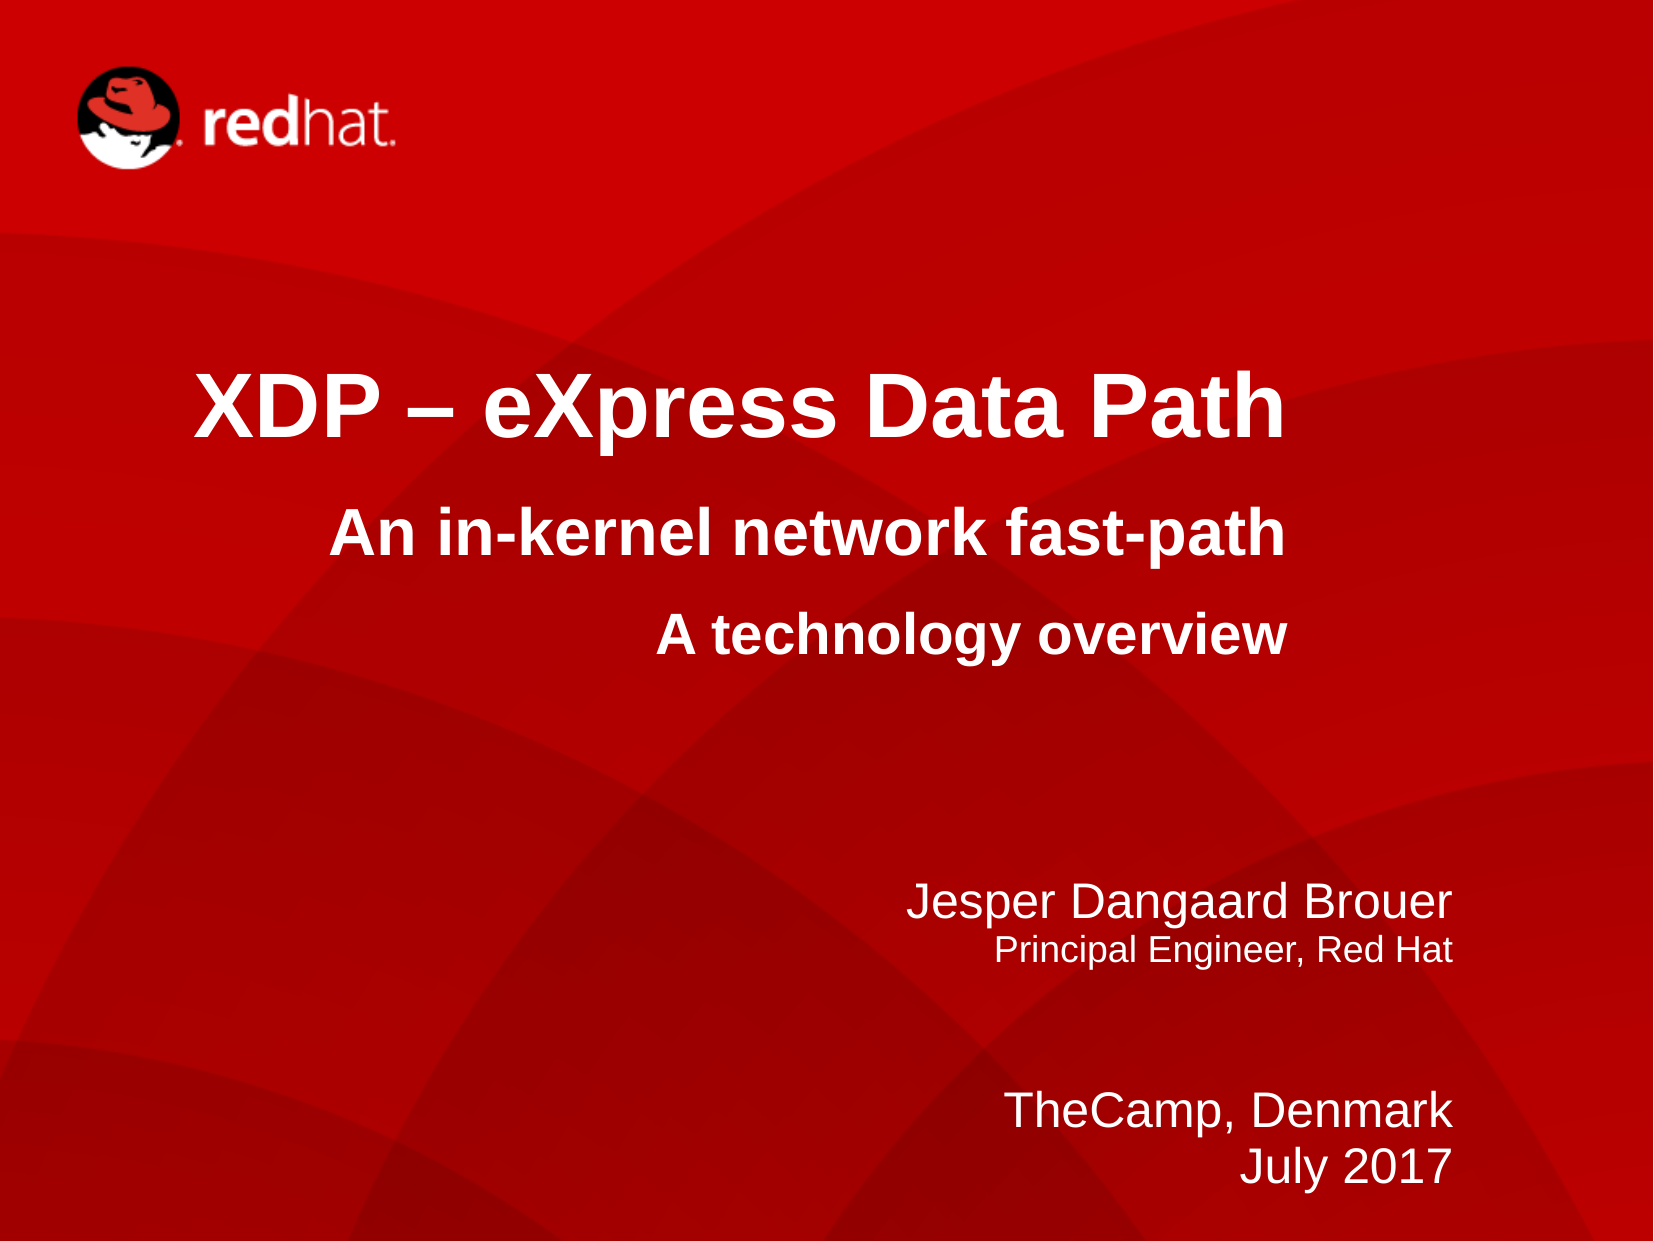

XDP – eXpress Data Path
An in-kernel network fast-path
A technology overview
Jesper Dangaard Brouer
Principal Engineer, Red Hat
TheCamp, Denmark
July 2017